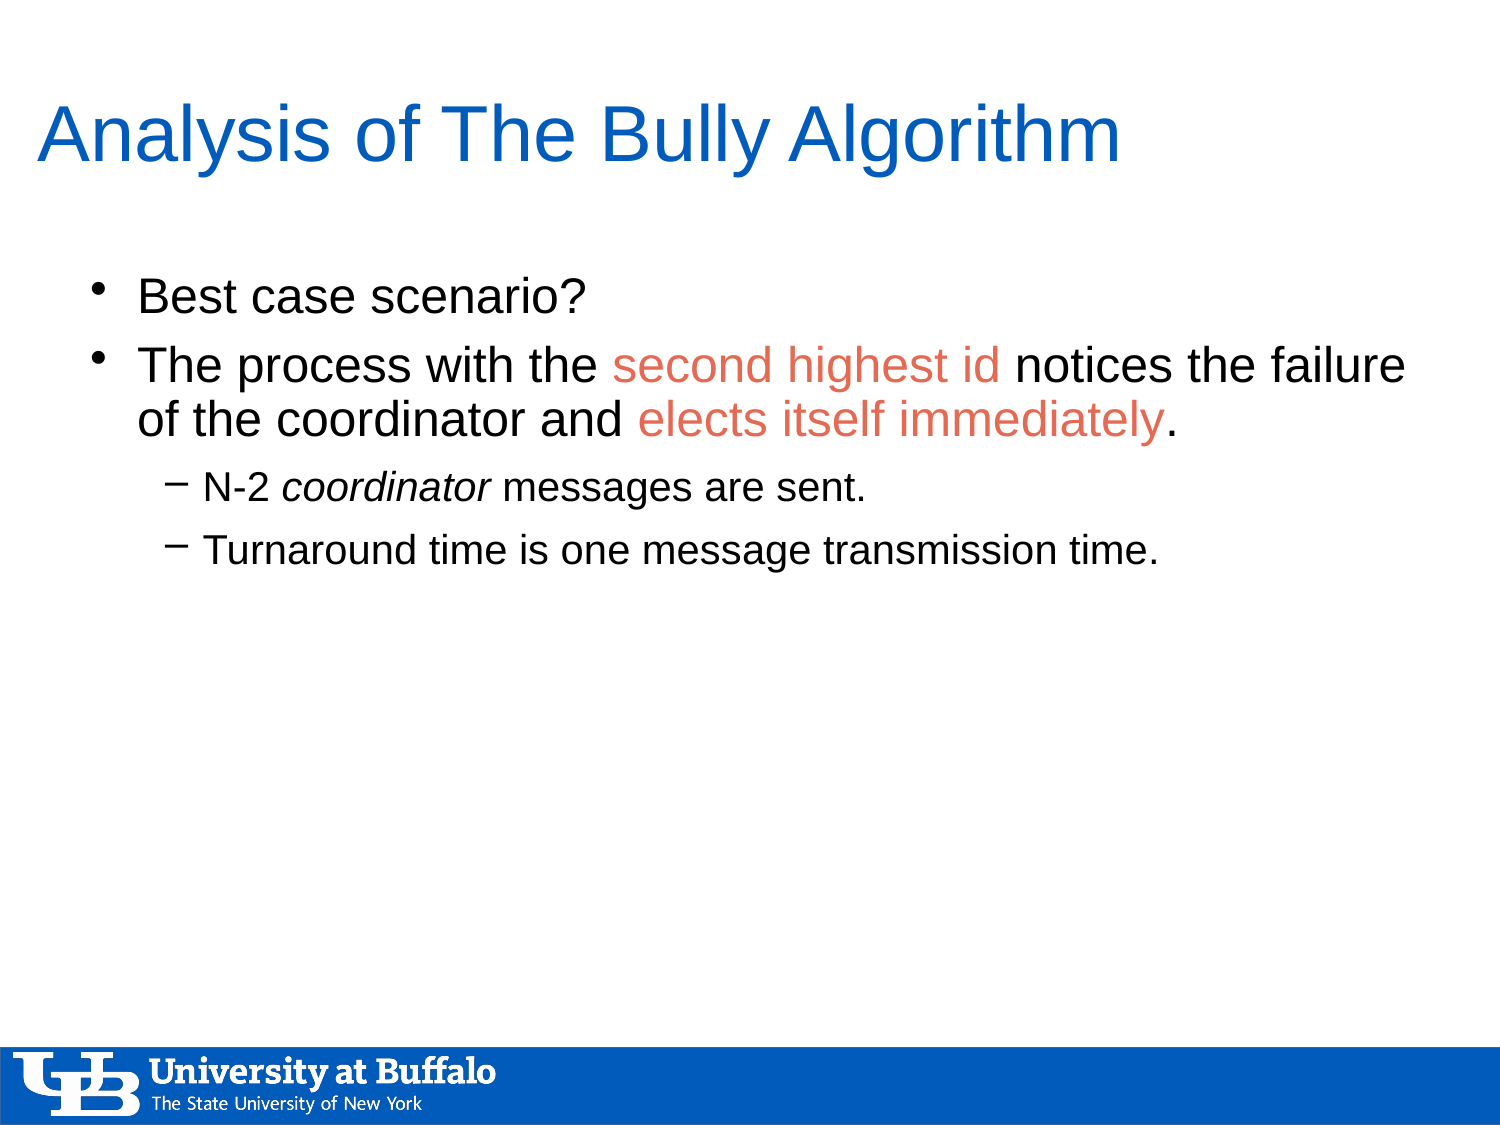

# Analysis of The Bully Algorithm
Best case scenario?
The process with the second highest id notices the failure of the coordinator and elects itself immediately.
N-2 coordinator messages are sent.
Turnaround time is one message transmission time.